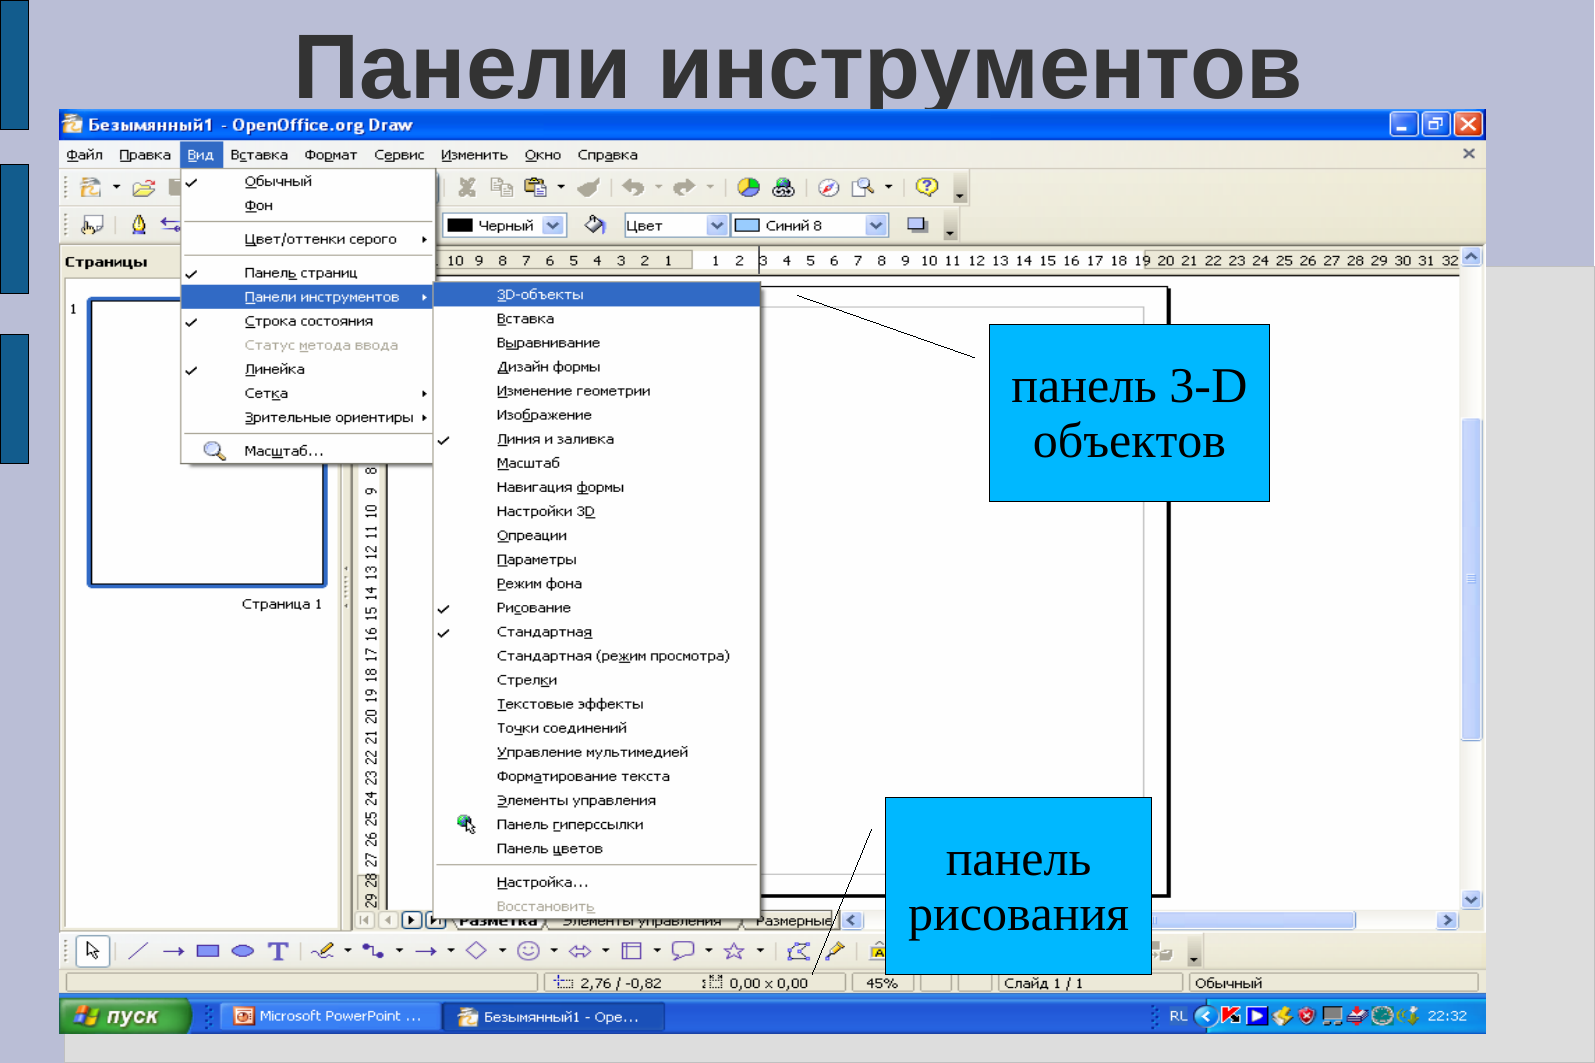

# Панели инструментов
панель 3-D объектов
панель рисования